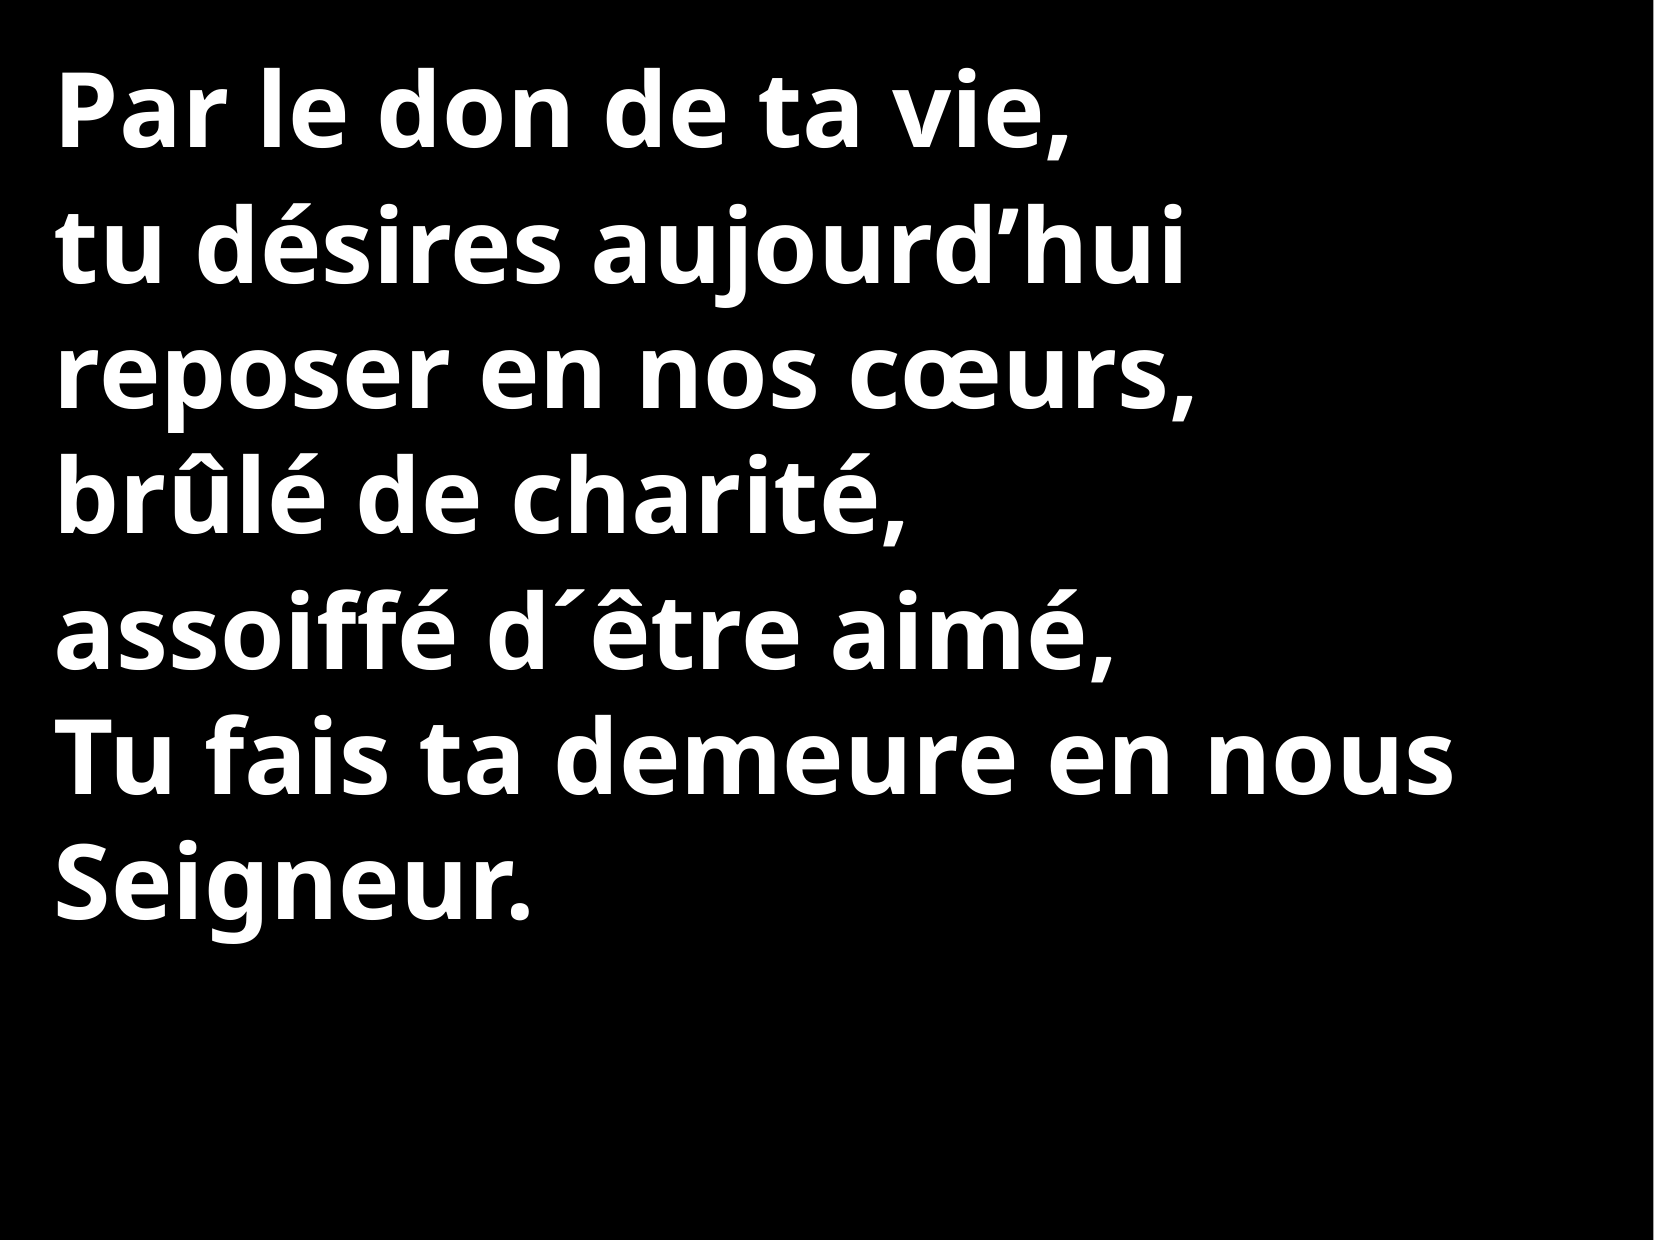

# Par le don de ta vie,
tu désires aujourd’hui 
reposer en nos cœurs, 
brûlé de charité,
assoiffé d´être aimé, 
Tu fais ta demeure en nous Seigneur.